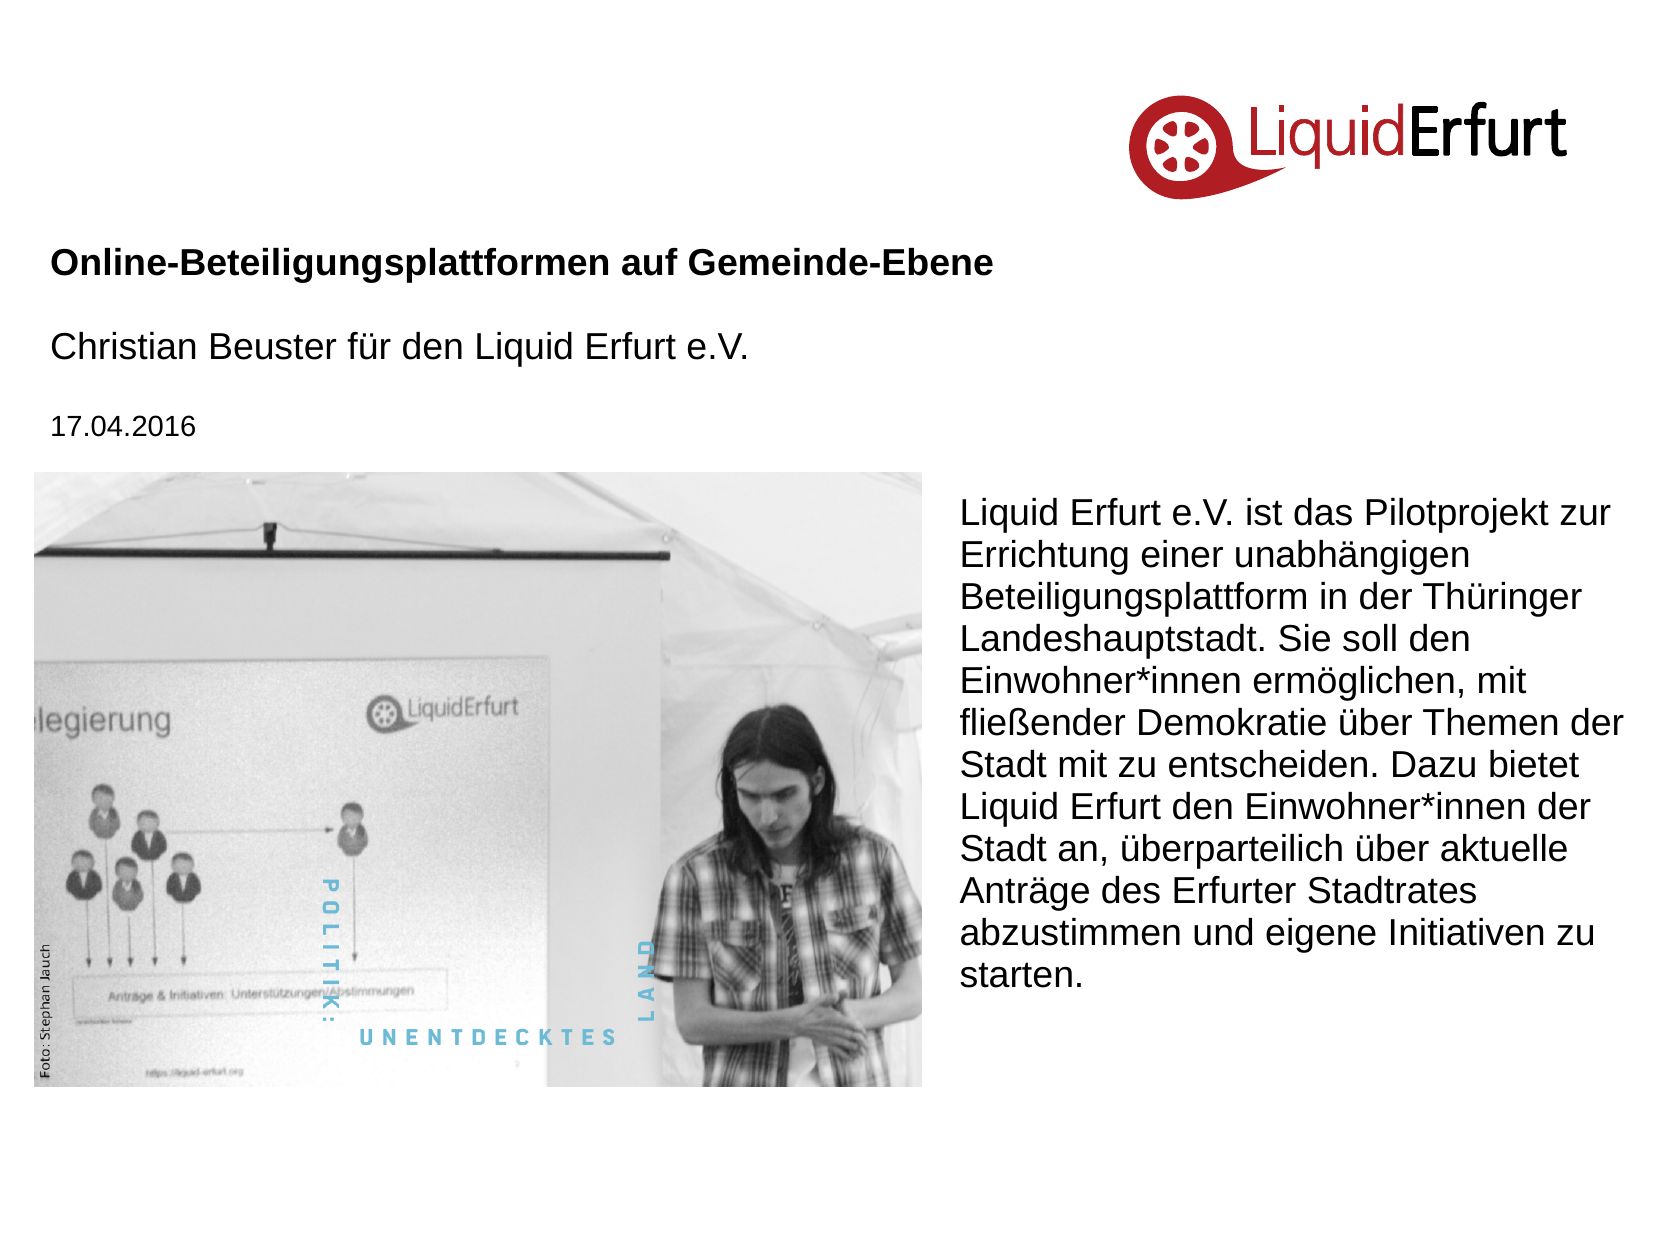

Online-Beteiligungsplattformen auf Gemeinde-Ebene
Christian Beuster für den Liquid Erfurt e.V.
17.04.2016
Liquid Erfurt e.V. ist das Pilotprojekt zur Errichtung einer unabhängigen Beteiligungsplattform in der Thüringer Landeshauptstadt. Sie soll den Einwohner*innen ermöglichen, mit fließender Demokratie über Themen der Stadt mit zu entscheiden. Dazu bietet Liquid Erfurt den Einwohner*innen der Stadt an, überparteilich über aktuelle Anträge des Erfurter Stadtrates abzustimmen und eigene Initiativen zu starten.